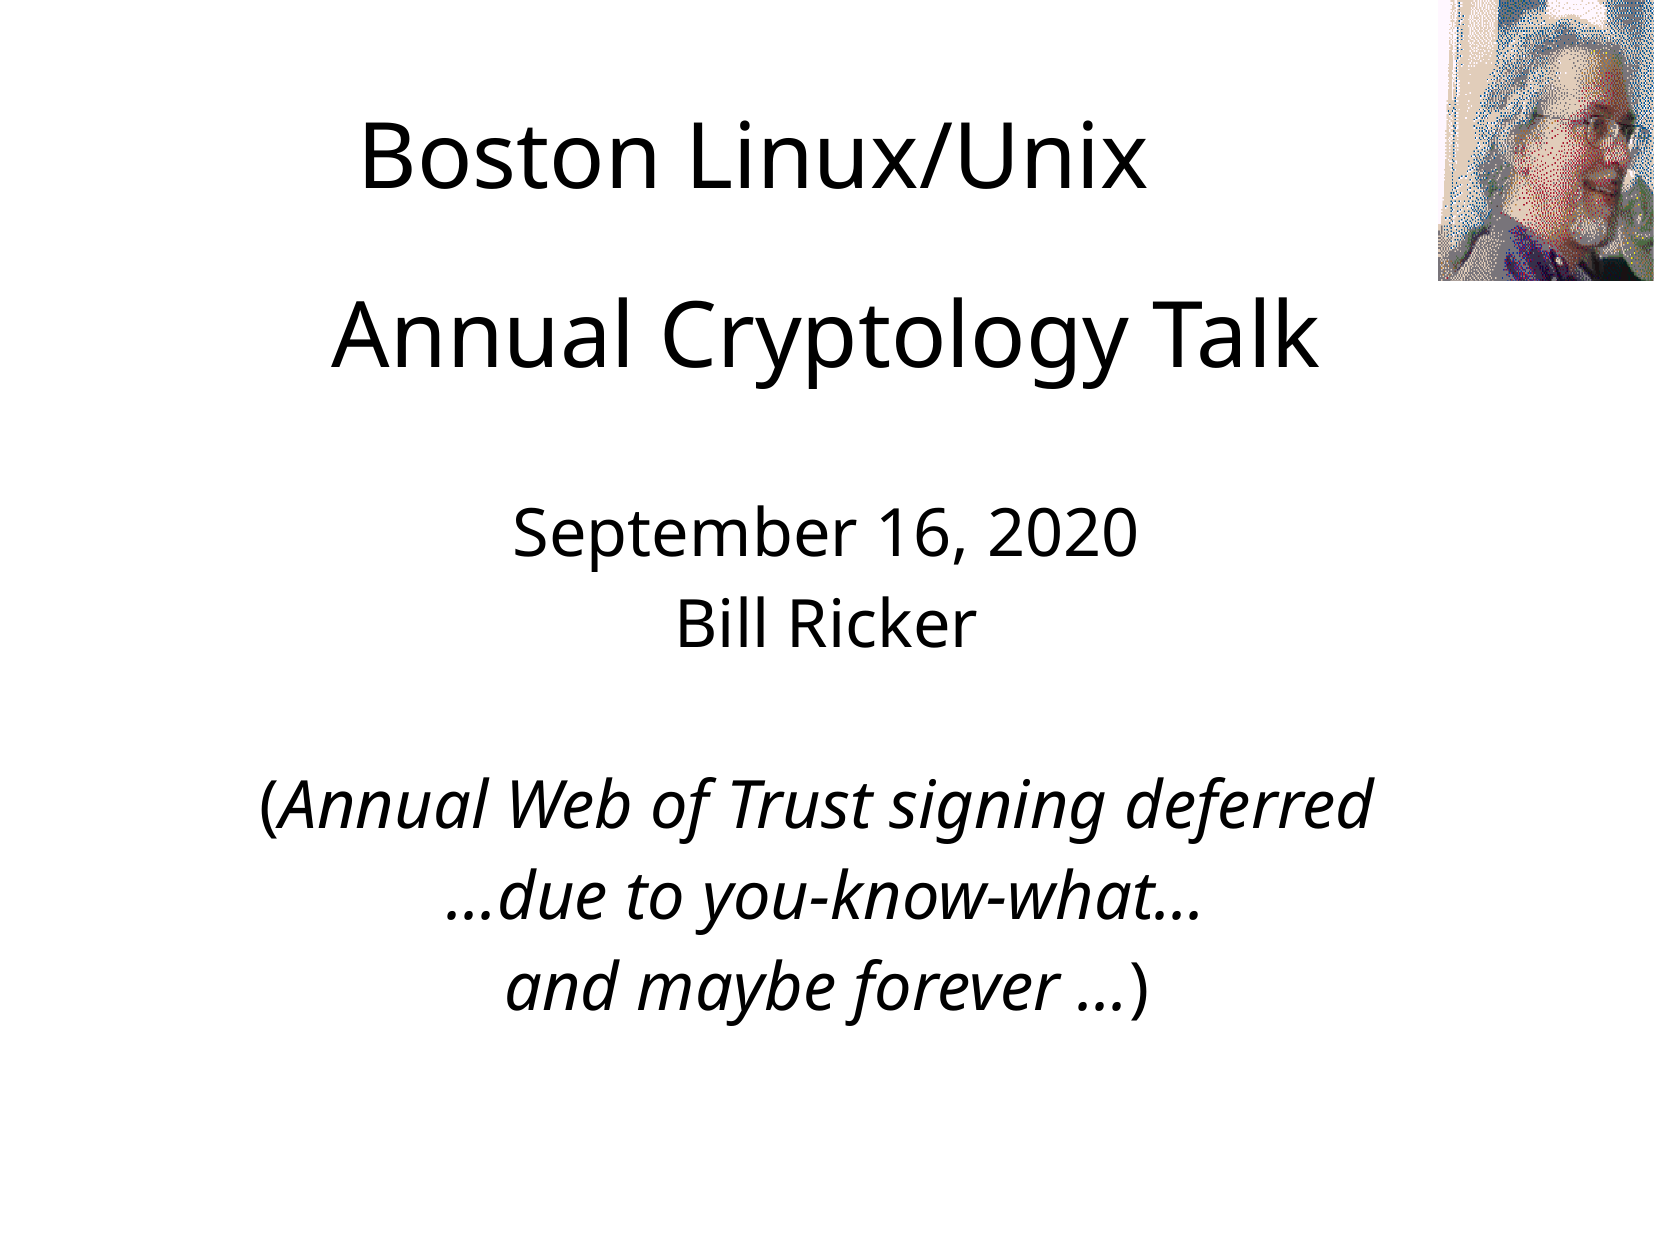

# Boston Linux/Unix
Annual Cryptology Talk
September 16, 2020
Bill Ricker
(Annual Web of Trust signing deferred
...due to you-know-what...
and maybe forever ...)